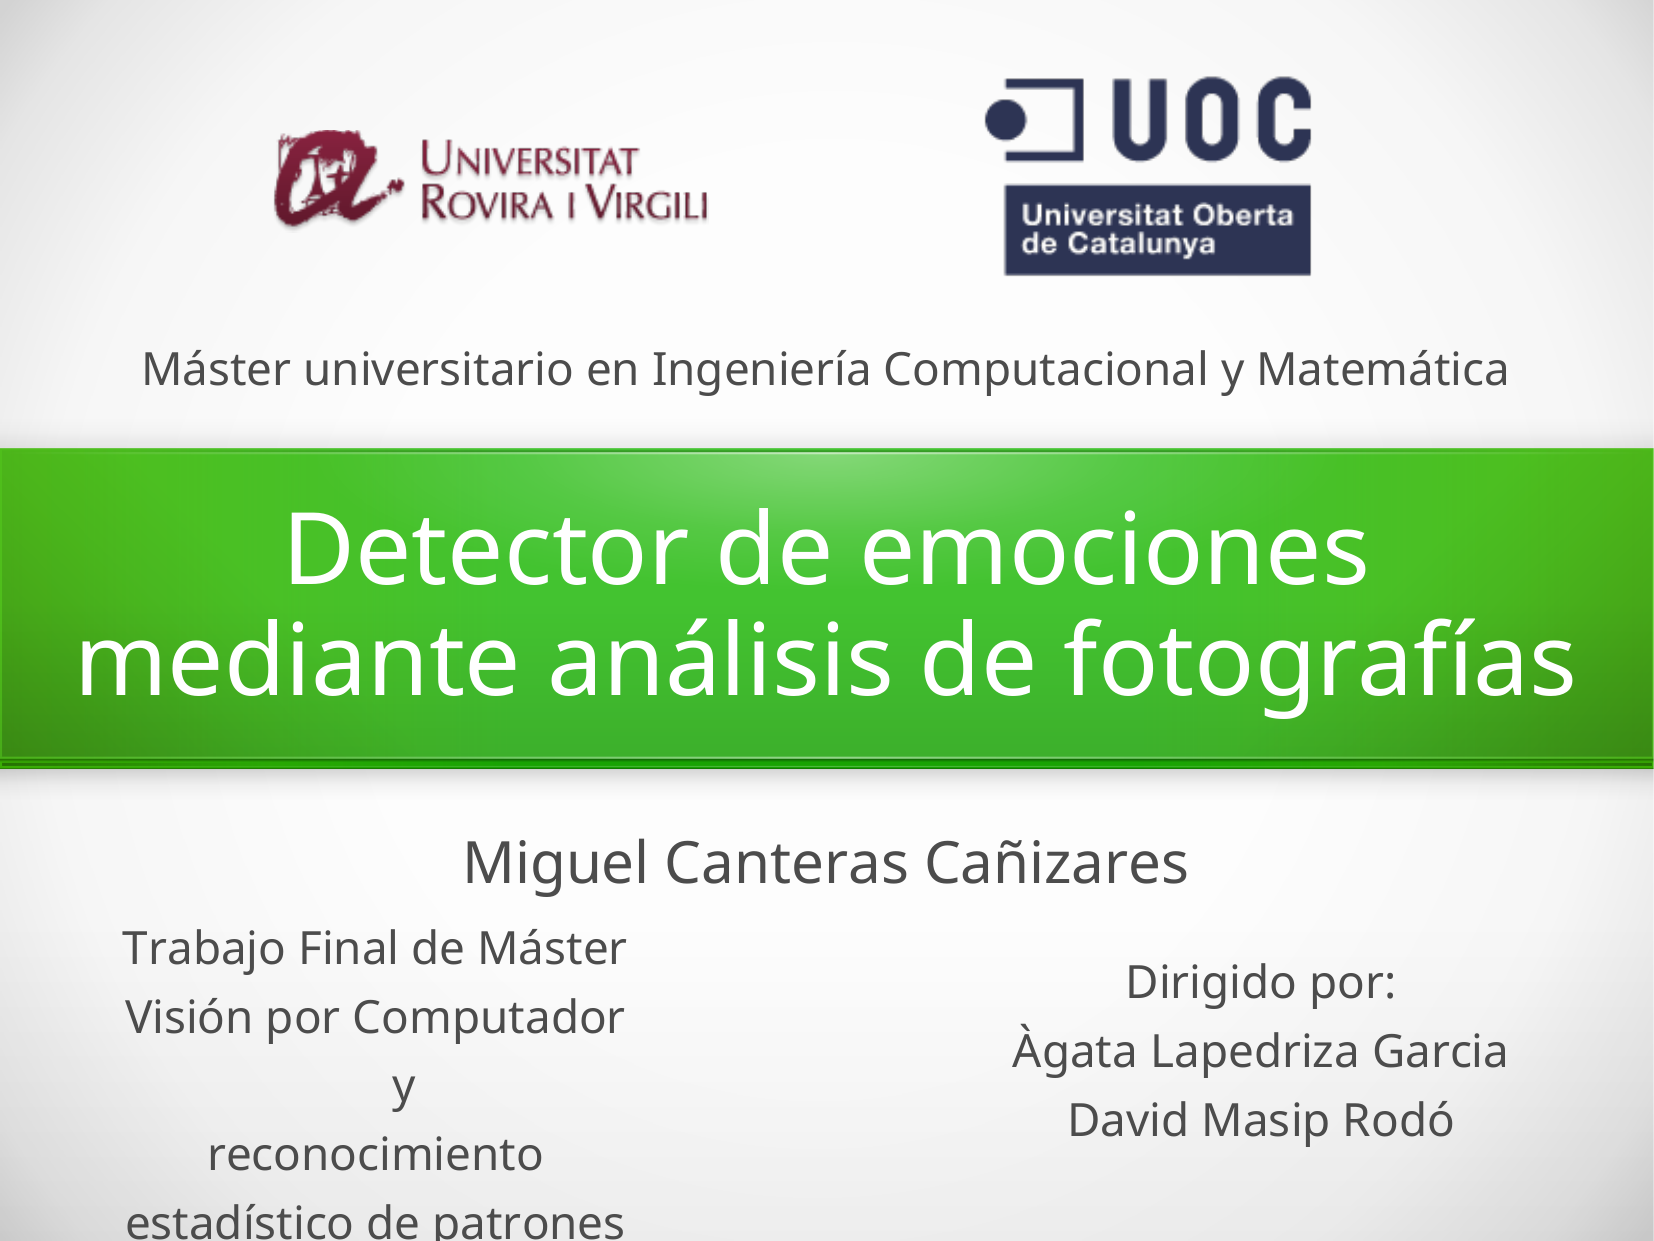

Máster universitario en Ingeniería Computacional y Matemática
# Detector de emociones mediante análisis de fotografías
Miguel Canteras Cañizares
Trabajo Final de Máster
Visión por Computador y
reconocimiento
estadístico de patrones
Dirigido por:
Àgata Lapedriza Garcia
David Masip Rodó